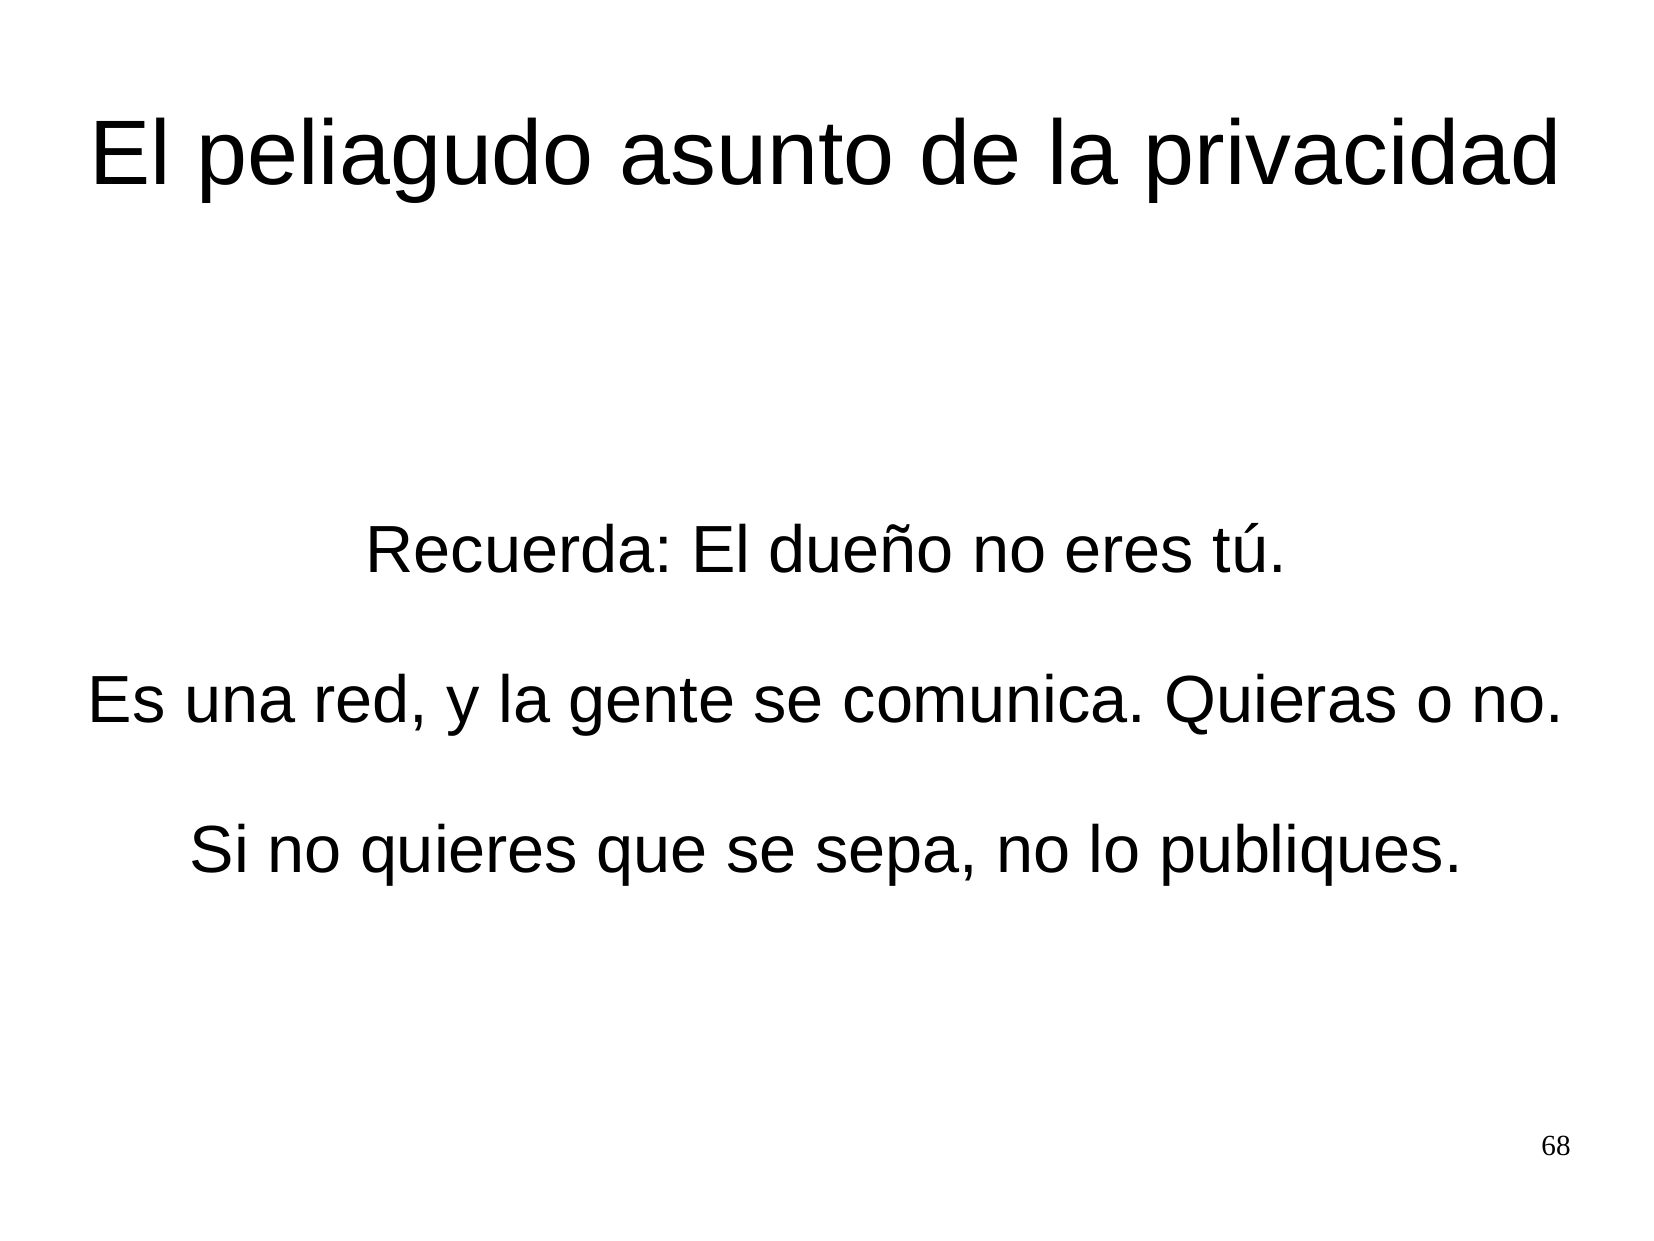

# El peliagudo asunto de la privacidad
Recuerda: El dueño no eres tú.
Es una red, y la gente se comunica. Quieras o no.
Si no quieres que se sepa, no lo publiques.
68